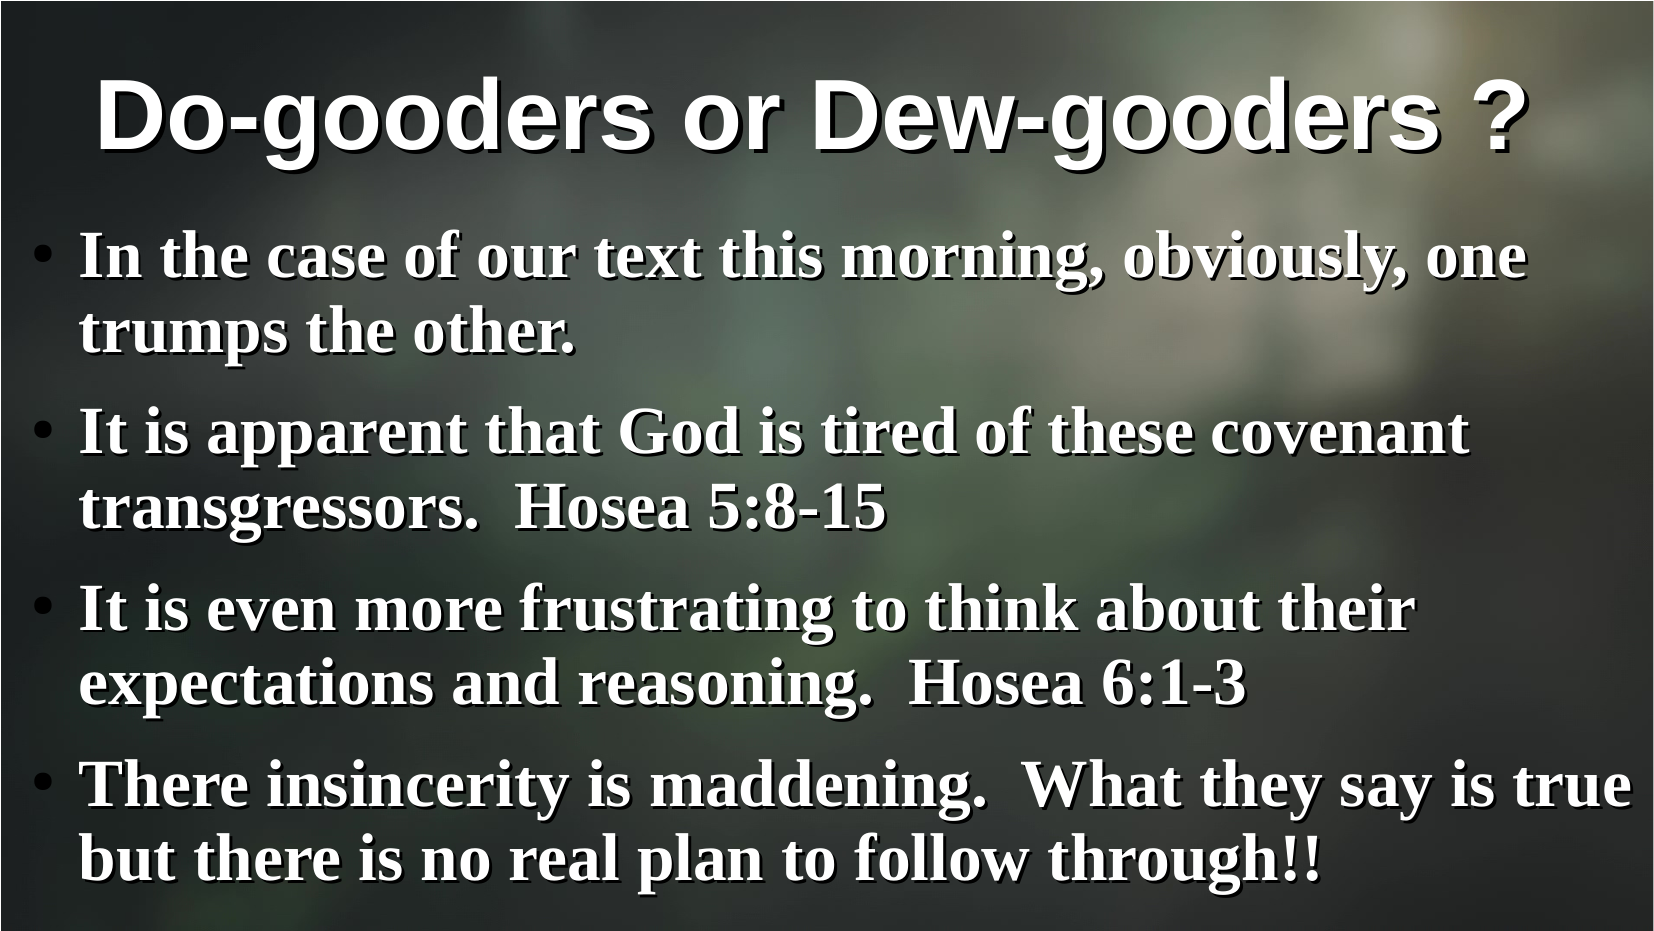

# Do-gooders or Dew-gooders ?
In the case of our text this morning, obviously, one trumps the other.
It is apparent that God is tired of these covenant transgressors. Hosea 5:8-15
It is even more frustrating to think about their expectations and reasoning. Hosea 6:1-3
There insincerity is maddening. What they say is true but there is no real plan to follow through!!